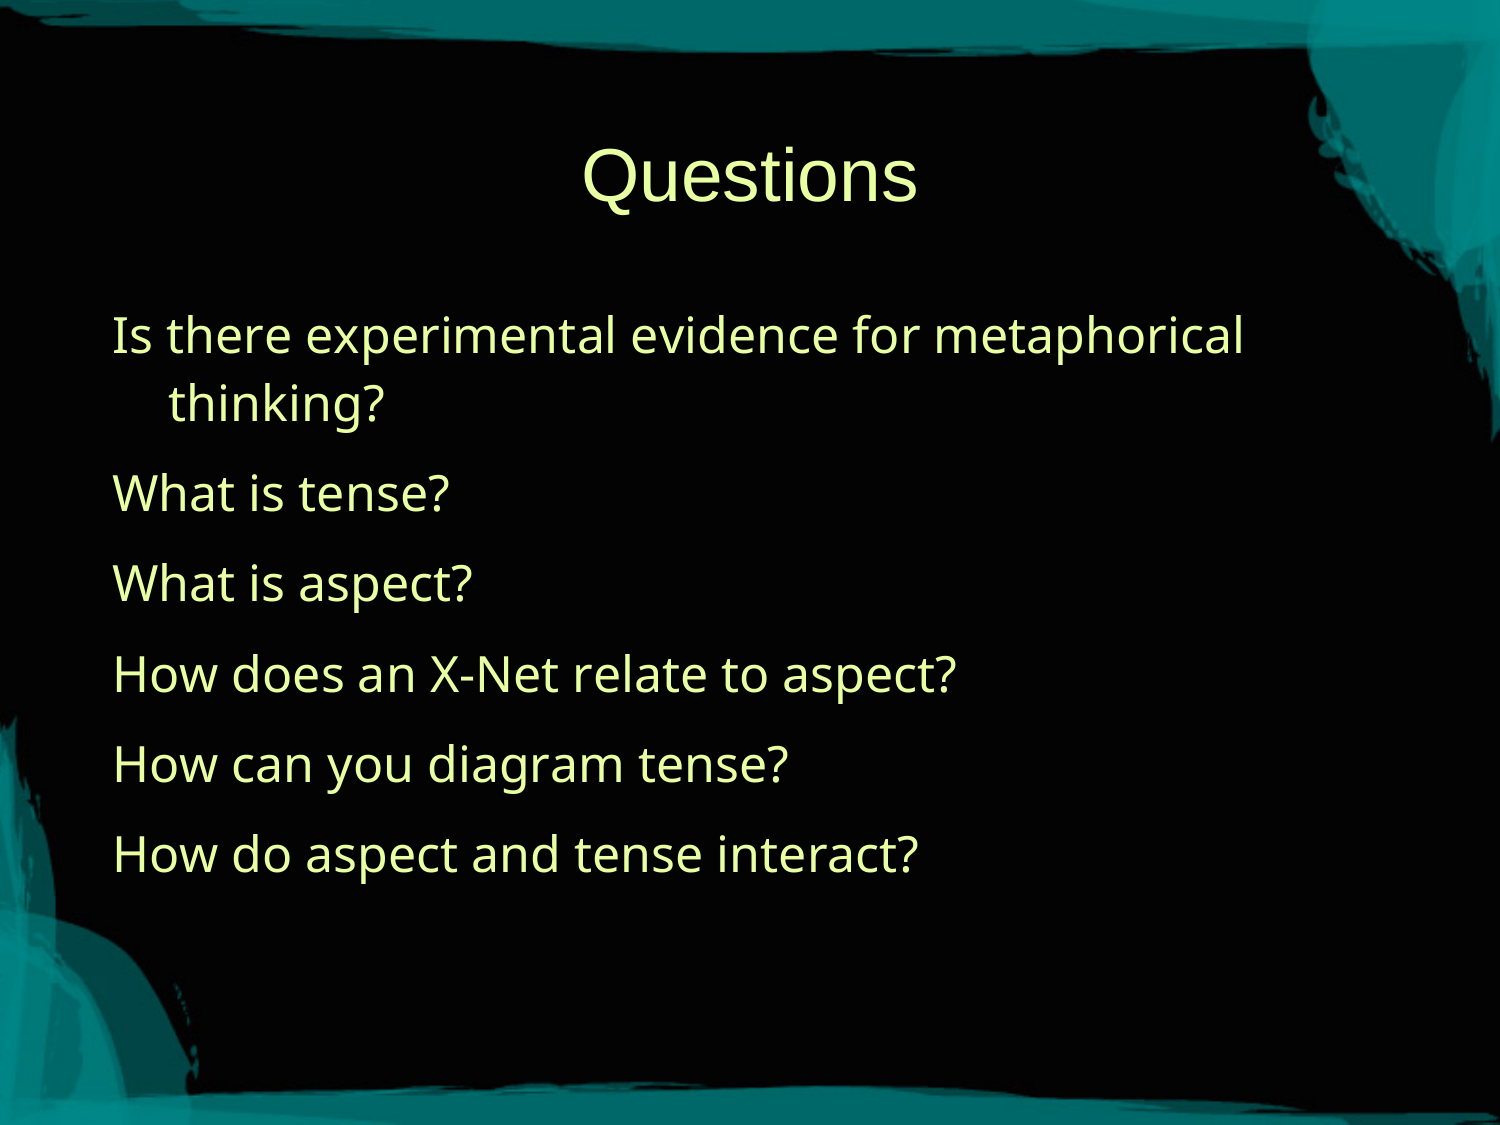

# Questions
Is there experimental evidence for metaphorical thinking?
What is tense?
What is aspect?
How does an X-Net relate to aspect?
How can you diagram tense?
How do aspect and tense interact?